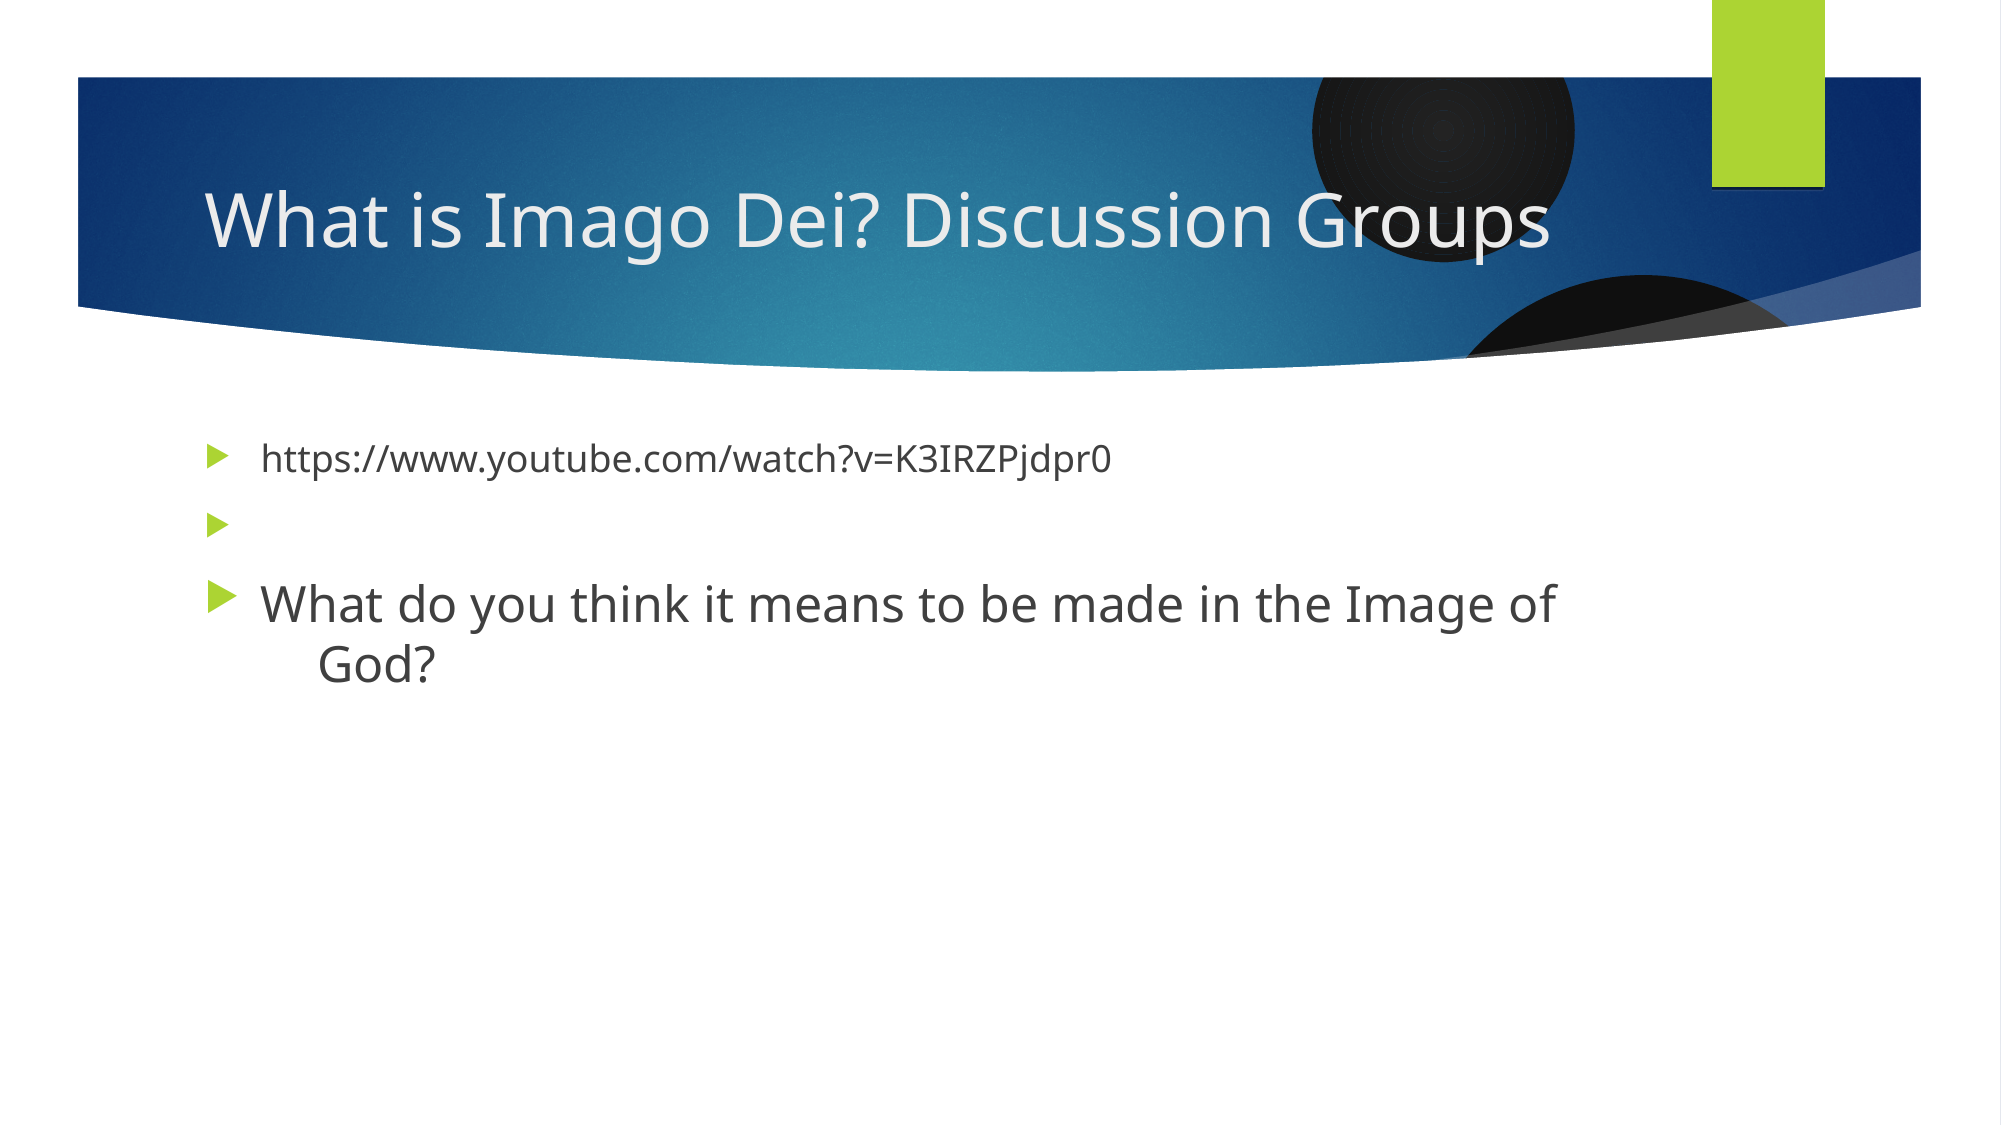

# What is Imago Dei? Discussion Groups
https://www.youtube.com/watch?v=K3IRZPjdpr0
What do you think it means to be made in the Image of God?